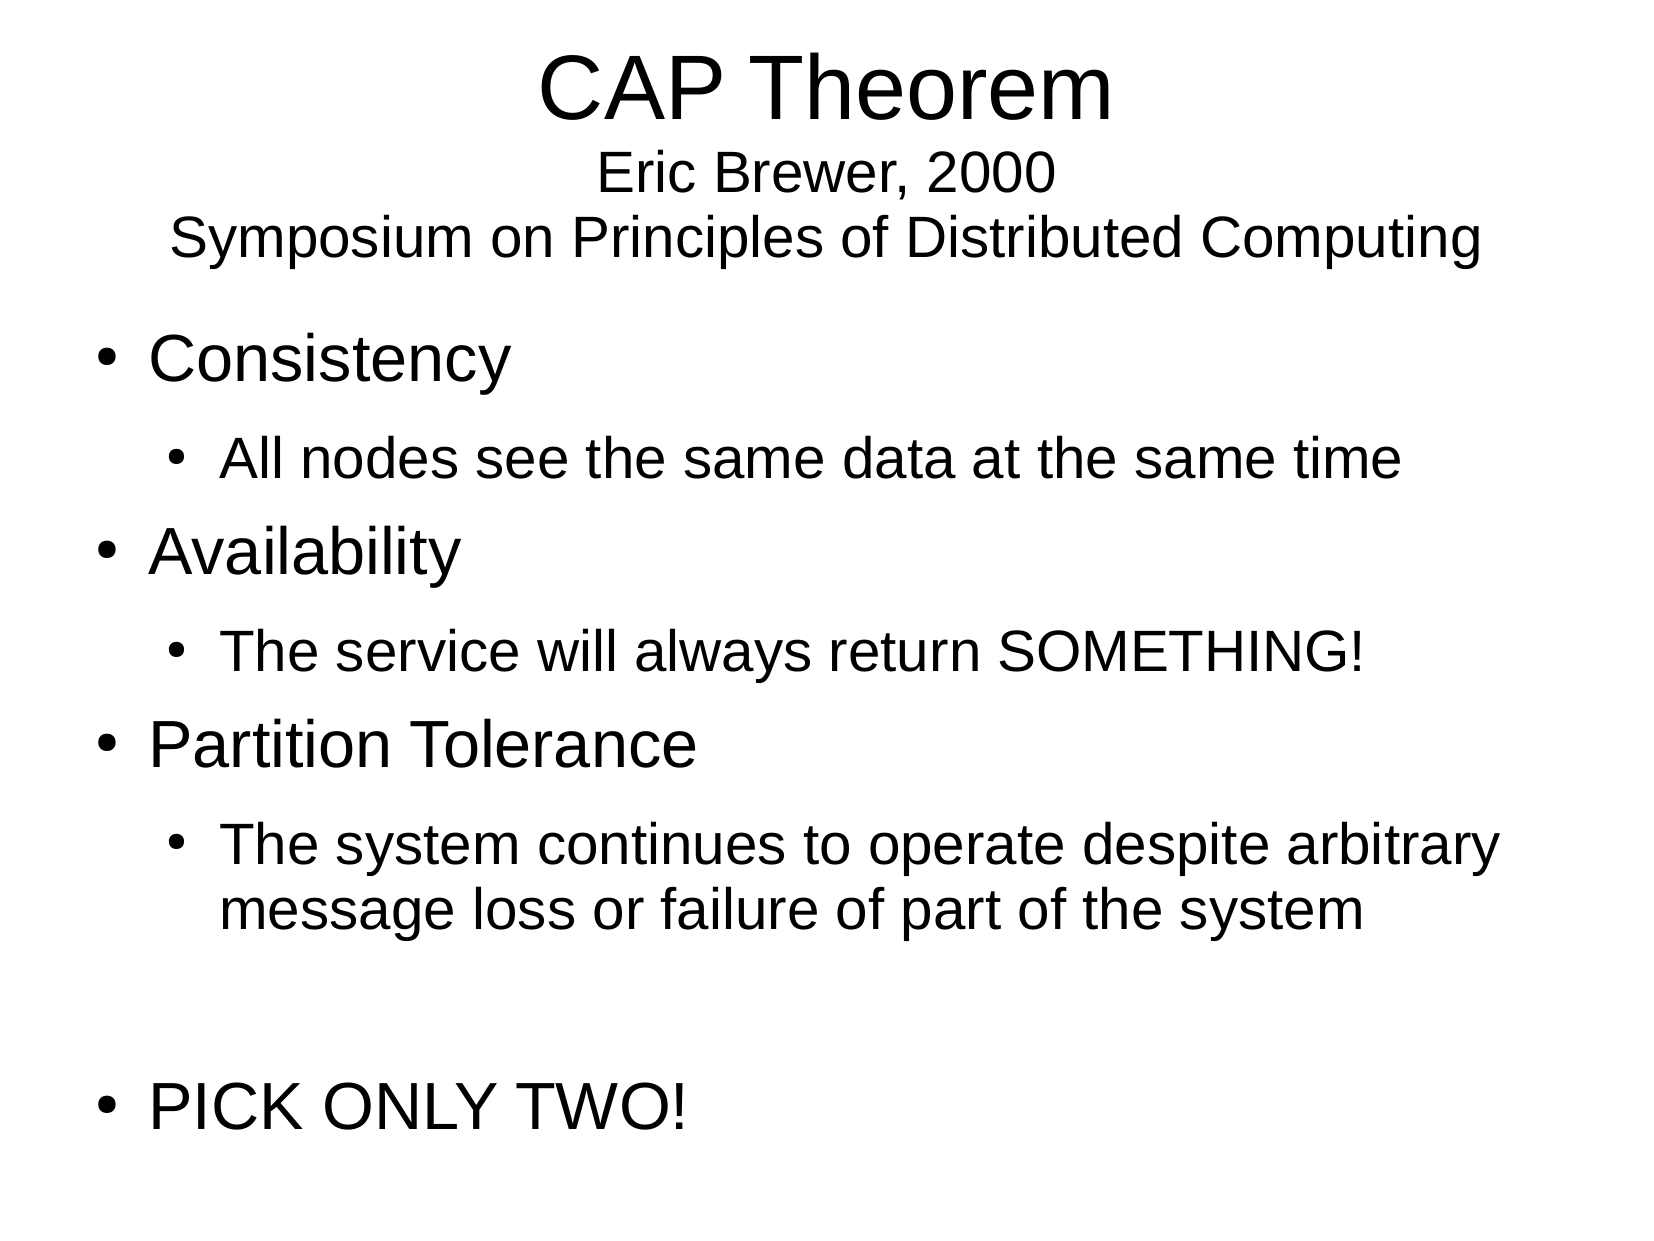

# CAP Theorem Eric Brewer, 2000 Symposium on Principles of Distributed Computing
Consistency
All nodes see the same data at the same time
Availability
The service will always return SOMETHING!
Partition Tolerance
The system continues to operate despite arbitrary message loss or failure of part of the system
PICK ONLY TWO!